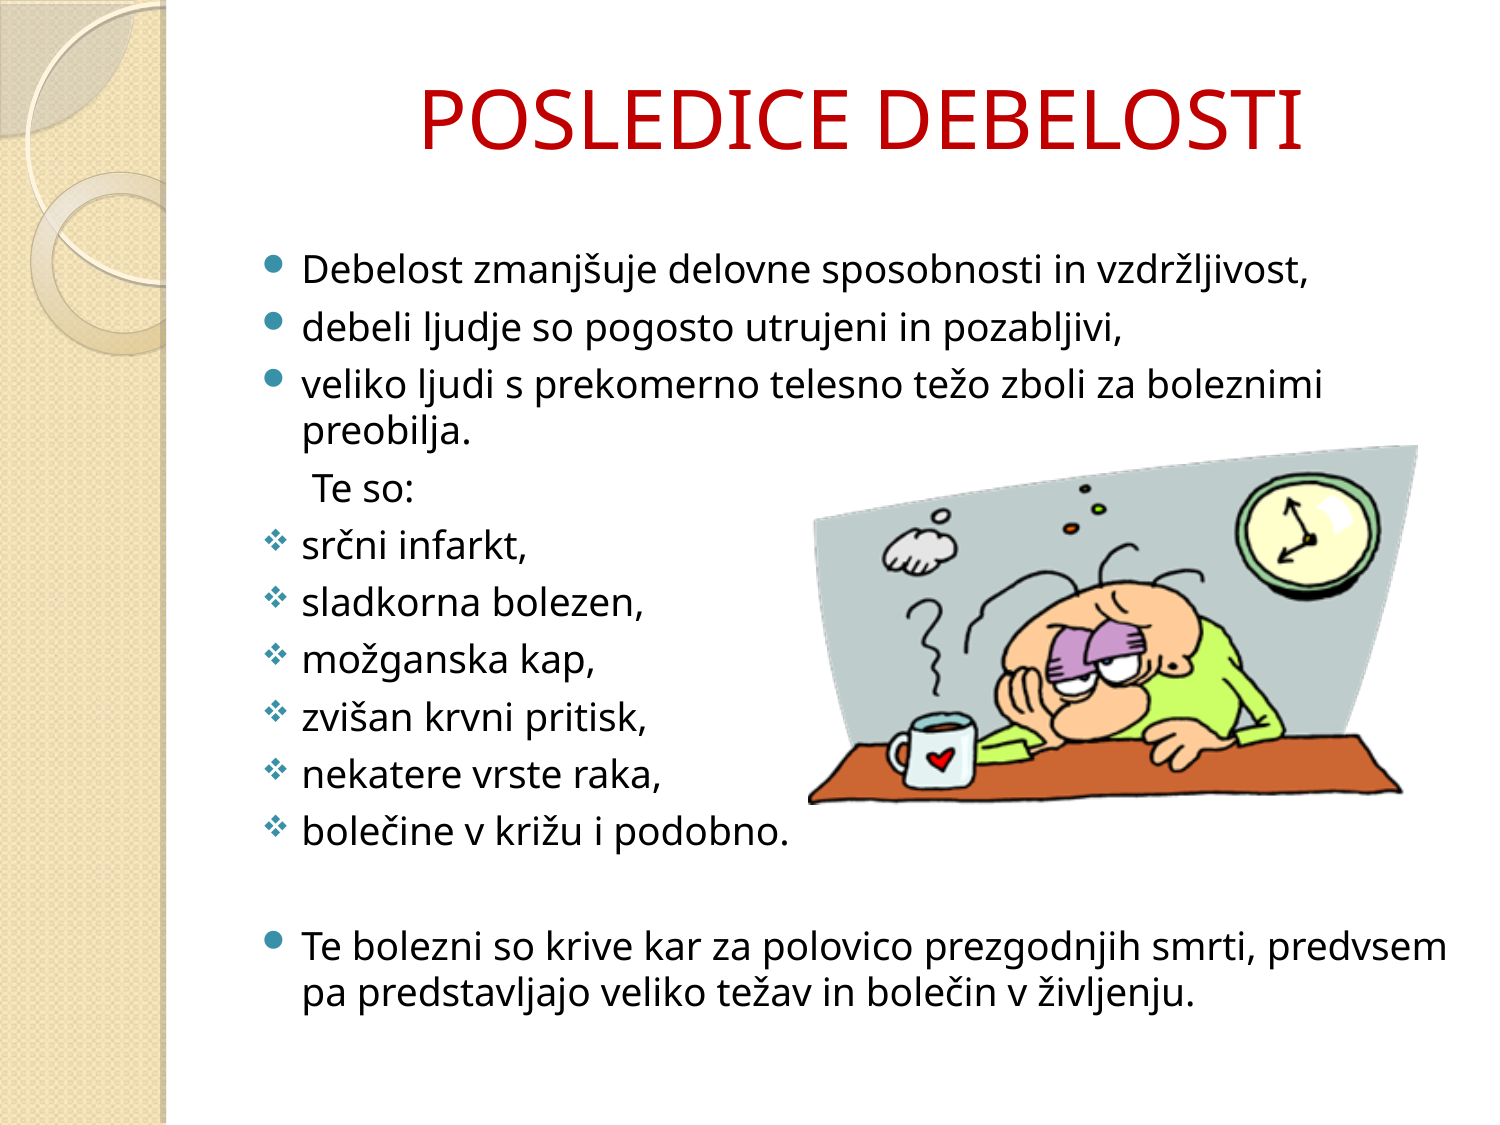

# POSLEDICE DEBELOSTI
Debelost zmanjšuje delovne sposobnosti in vzdržljivost,
debeli ljudje so pogosto utrujeni in pozabljivi,
veliko ljudi s prekomerno telesno težo zboli za boleznimi preobilja.
 Te so:
srčni infarkt,
sladkorna bolezen,
možganska kap,
zvišan krvni pritisk,
nekatere vrste raka,
bolečine v križu i podobno.
Te bolezni so krive kar za polovico prezgodnjih smrti, predvsem pa predstavljajo veliko težav in bolečin v življenju.